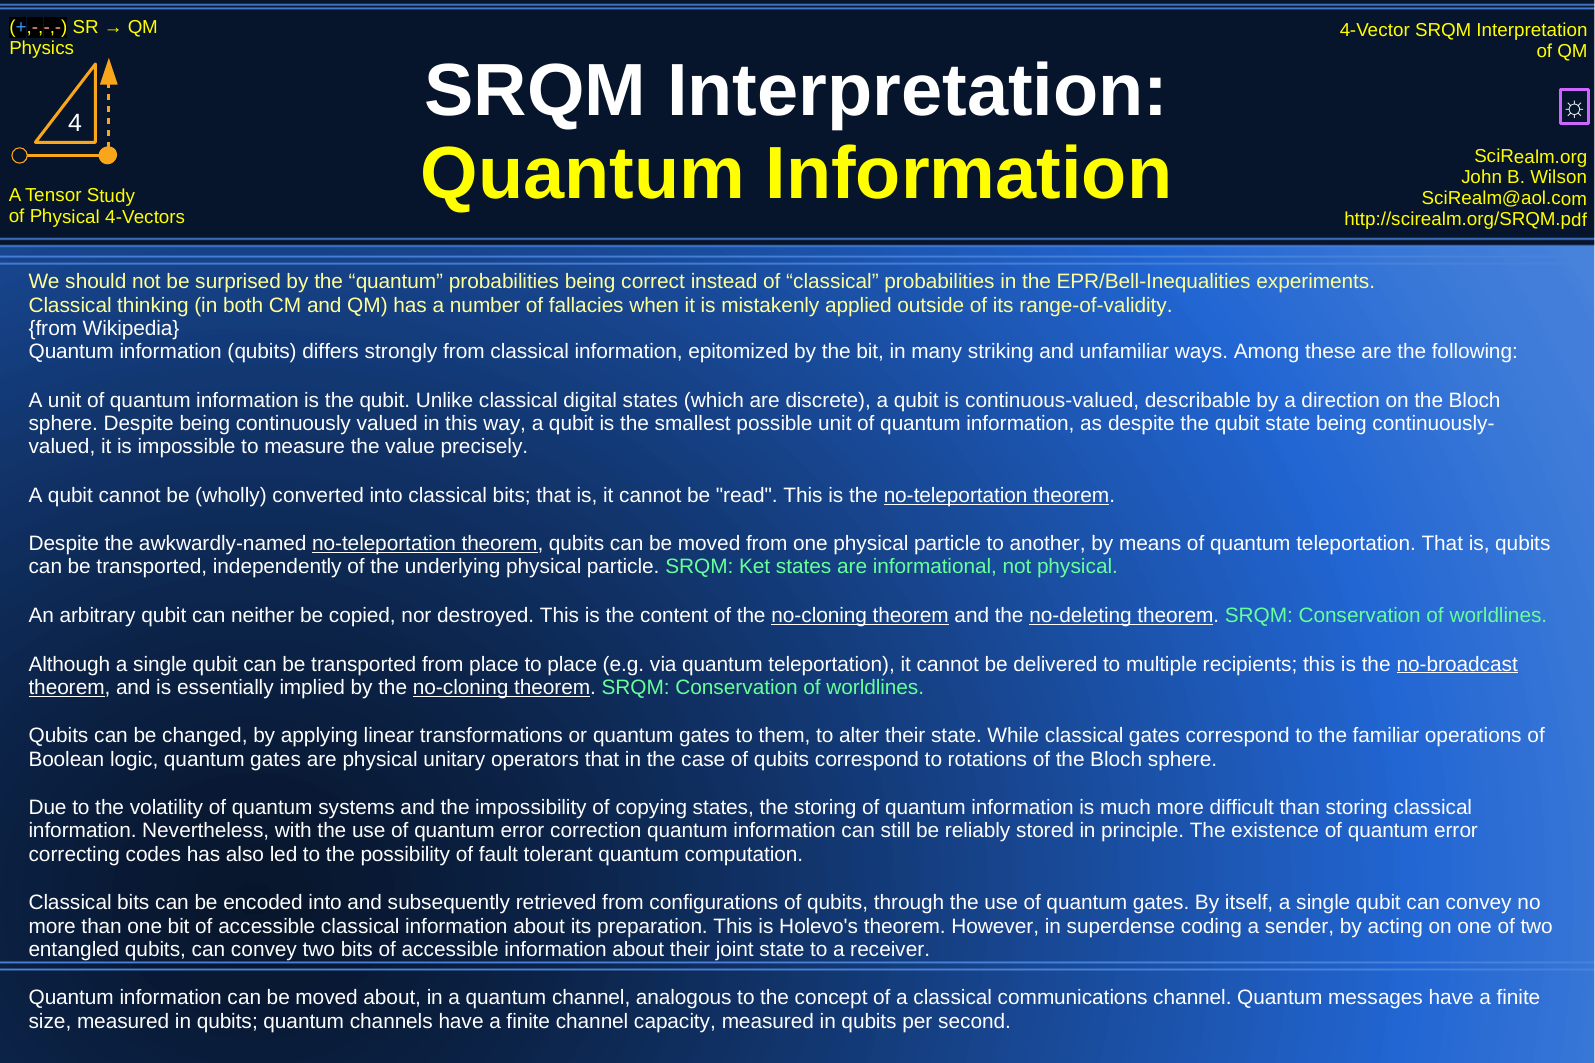

(+,-,-,-) SR → QM
Physics
A Tensor Study
of Physical 4-Vectors
4-Vector SRQM Interpretation
of QM
SciRealm.org
John B. Wilson
SciRealm@aol.com
http://scirealm.org/SRQM.pdf
# SRQM Interpretation: Quantum Information
4
☼
We should not be surprised by the “quantum” probabilities being correct instead of “classical” probabilities in the EPR/Bell-Inequalities experiments.
Classical thinking (in both CM and QM) has a number of fallacies when it is mistakenly applied outside of its range-of-validity.
{from Wikipedia}
Quantum information (qubits) differs strongly from classical information, epitomized by the bit, in many striking and unfamiliar ways. Among these are the following:
A unit of quantum information is the qubit. Unlike classical digital states (which are discrete), a qubit is continuous-valued, describable by a direction on the Bloch sphere. Despite being continuously valued in this way, a qubit is the smallest possible unit of quantum information, as despite the qubit state being continuously-valued, it is impossible to measure the value precisely.
A qubit cannot be (wholly) converted into classical bits; that is, it cannot be "read". This is the no-teleportation theorem.
Despite the awkwardly-named no-teleportation theorem, qubits can be moved from one physical particle to another, by means of quantum teleportation. That is, qubits can be transported, independently of the underlying physical particle. SRQM: Ket states are informational, not physical.
An arbitrary qubit can neither be copied, nor destroyed. This is the content of the no-cloning theorem and the no-deleting theorem. SRQM: Conservation of worldlines.
Although a single qubit can be transported from place to place (e.g. via quantum teleportation), it cannot be delivered to multiple recipients; this is the no-broadcast theorem, and is essentially implied by the no-cloning theorem. SRQM: Conservation of worldlines.
Qubits can be changed, by applying linear transformations or quantum gates to them, to alter their state. While classical gates correspond to the familiar operations of Boolean logic, quantum gates are physical unitary operators that in the case of qubits correspond to rotations of the Bloch sphere.
Due to the volatility of quantum systems and the impossibility of copying states, the storing of quantum information is much more difficult than storing classical information. Nevertheless, with the use of quantum error correction quantum information can still be reliably stored in principle. The existence of quantum error correcting codes has also led to the possibility of fault tolerant quantum computation.
Classical bits can be encoded into and subsequently retrieved from configurations of qubits, through the use of quantum gates. By itself, a single qubit can convey no more than one bit of accessible classical information about its preparation. This is Holevo's theorem. However, in superdense coding a sender, by acting on one of two entangled qubits, can convey two bits of accessible information about their joint state to a receiver.
Quantum information can be moved about, in a quantum channel, analogous to the concept of a classical communications channel. Quantum messages have a finite size, measured in qubits; quantum channels have a finite channel capacity, measured in qubits per second.